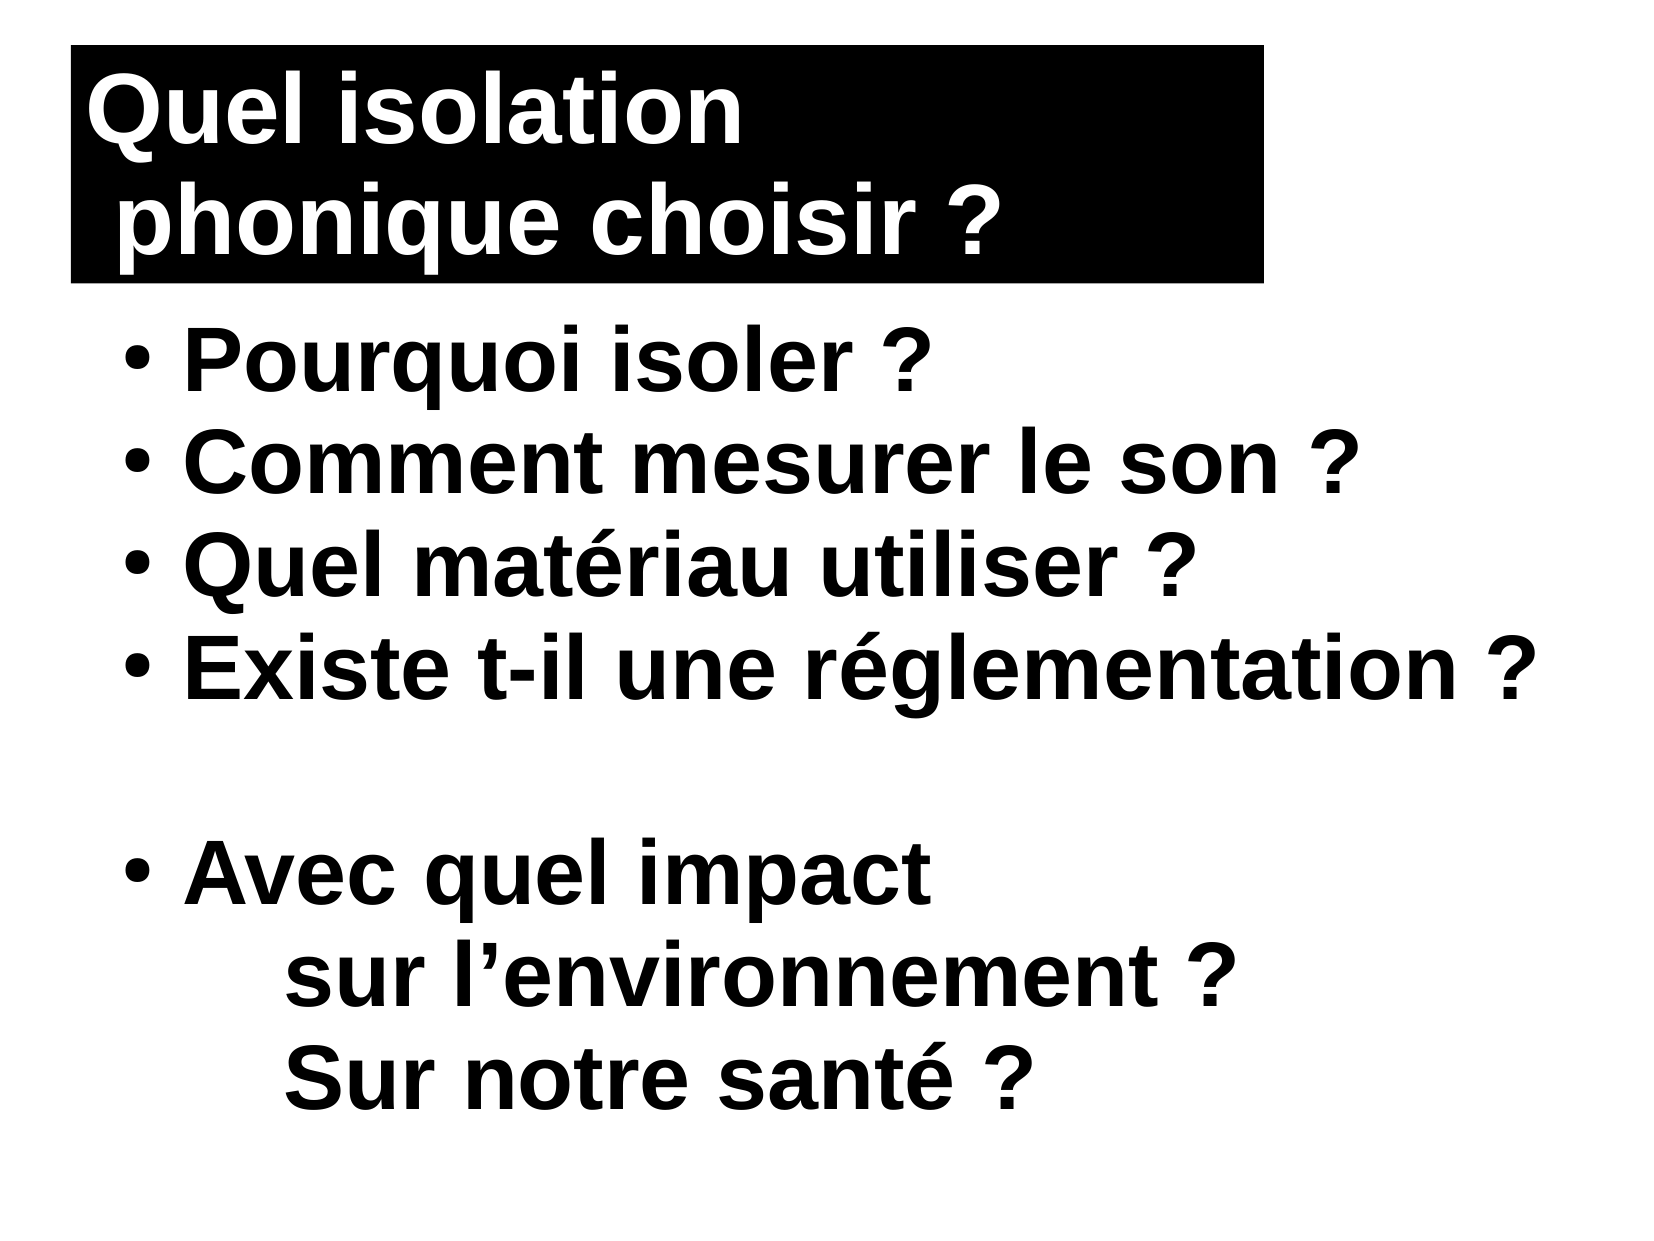

Quel isolation
 phonique choisir ?
 Pourquoi isoler ?
 Comment mesurer le son ?
 Quel matériau utiliser ?
 Existe t-il une réglementation ?
 Avec quel impact
 sur l’environnement ?
 Sur notre santé ?